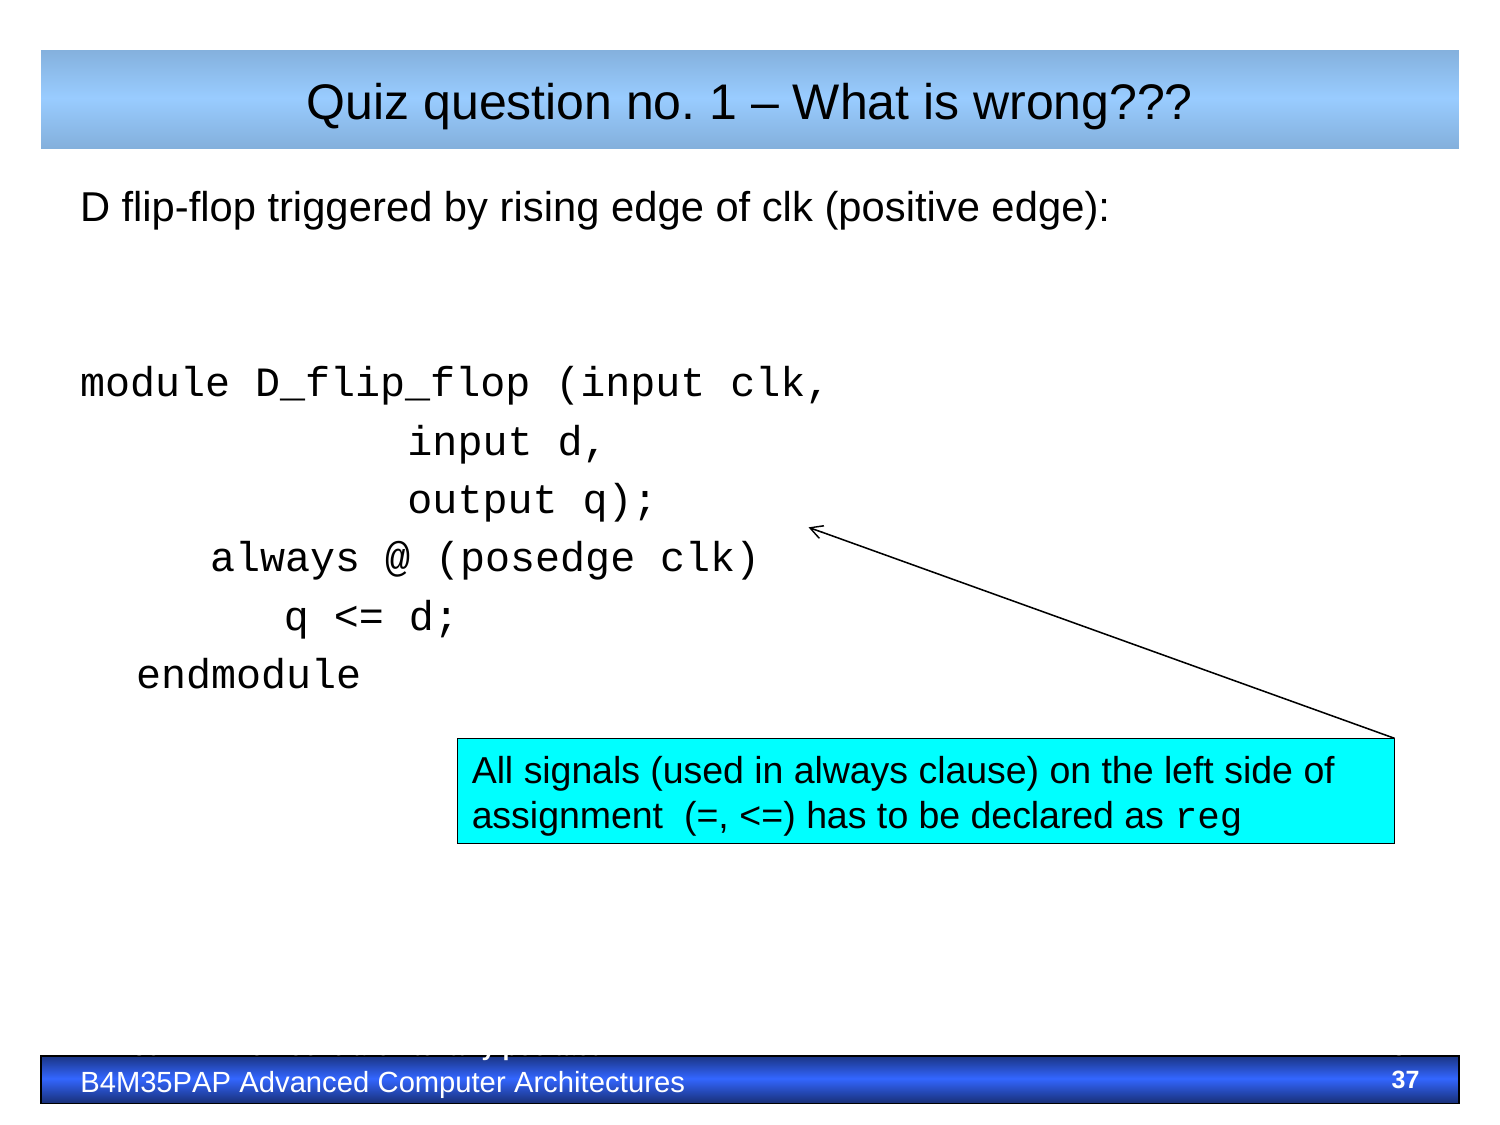

# Quiz question no. 1 – What is wrong???
D flip-flop triggered by rising edge of clk (positive edge):
module D_flip_flop (input clk,
				 input d,
 			 	 output q);
		always @ (posedge clk)
			q <= d;
	endmodule
All signals (used in always clause) on the left side of assignment (=, <=) has to be declared as reg
A4M36PAP Pokročilé architektury počítačů